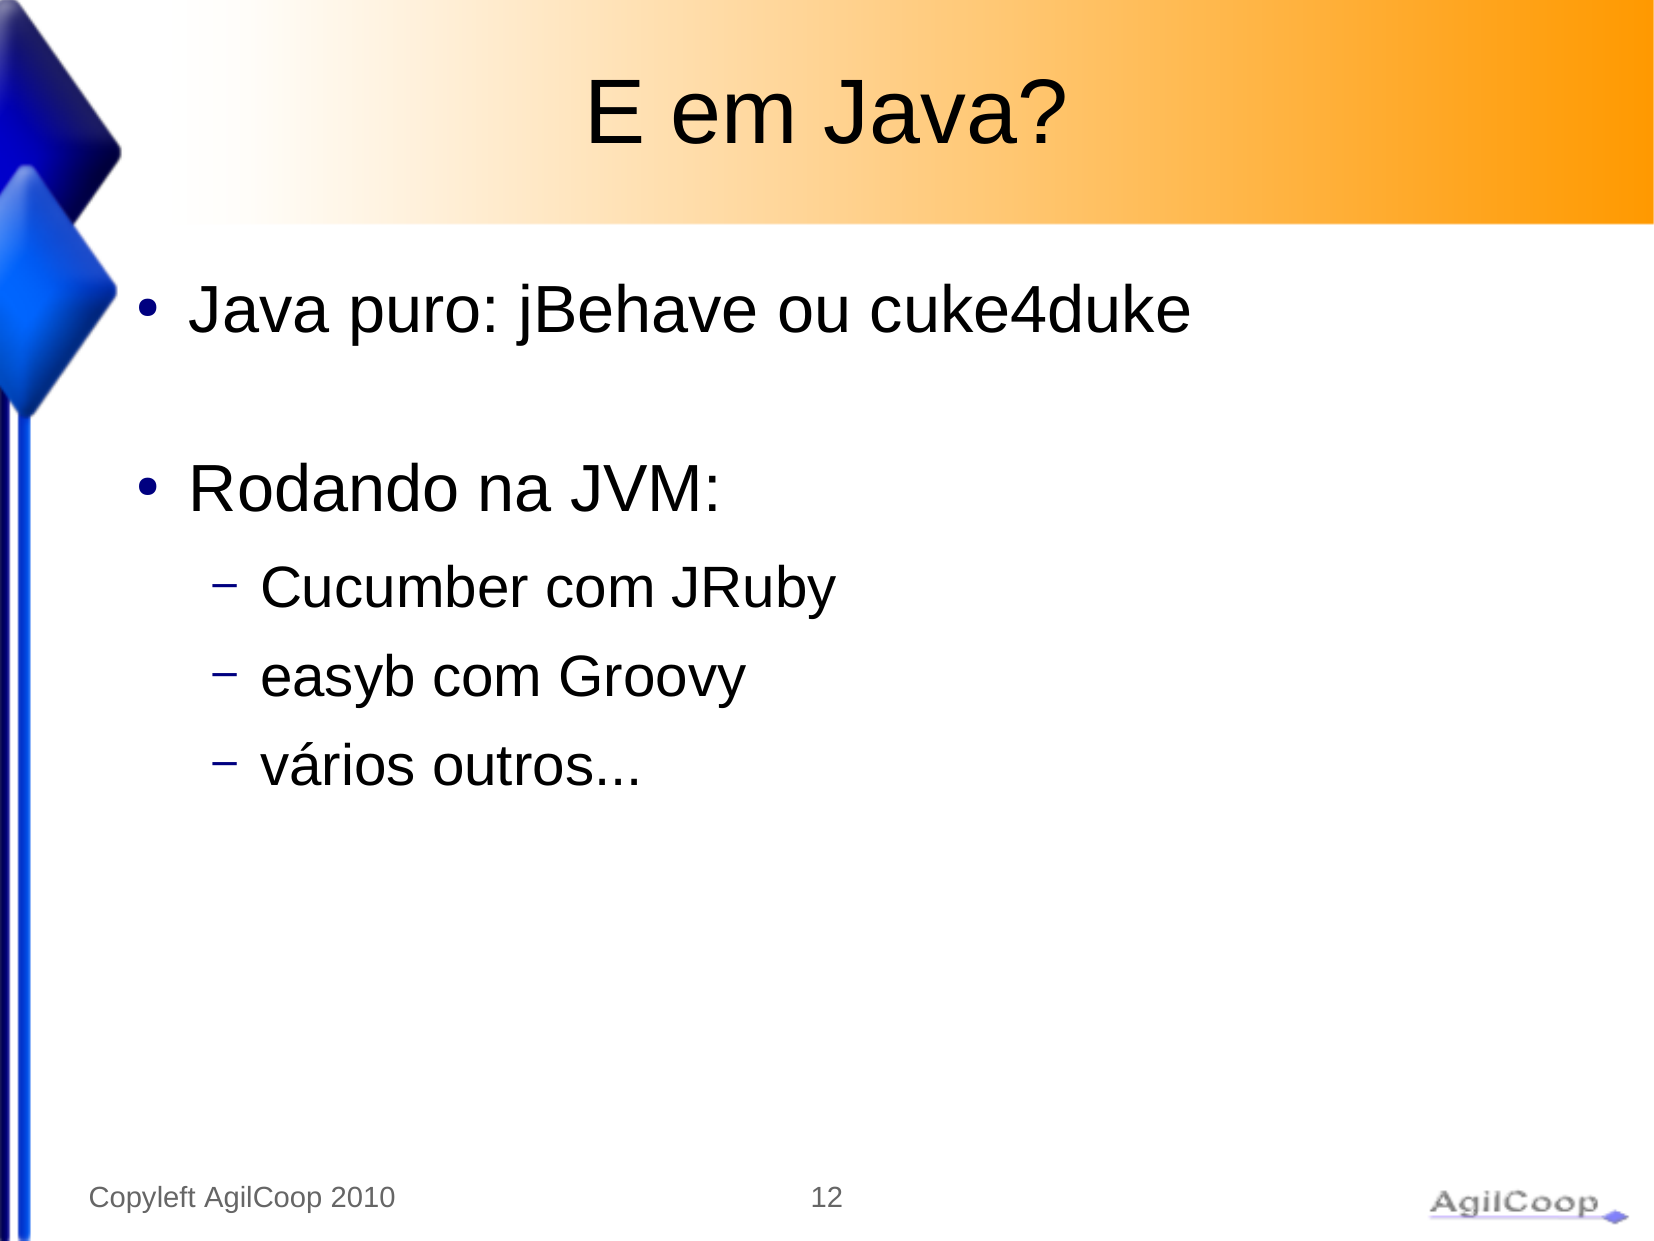

# E em Java?
Java puro: jBehave ou cuke4duke
Rodando na JVM:
Cucumber com JRuby
easyb com Groovy
vários outros...
Copyleft AgilCoop 2010
12